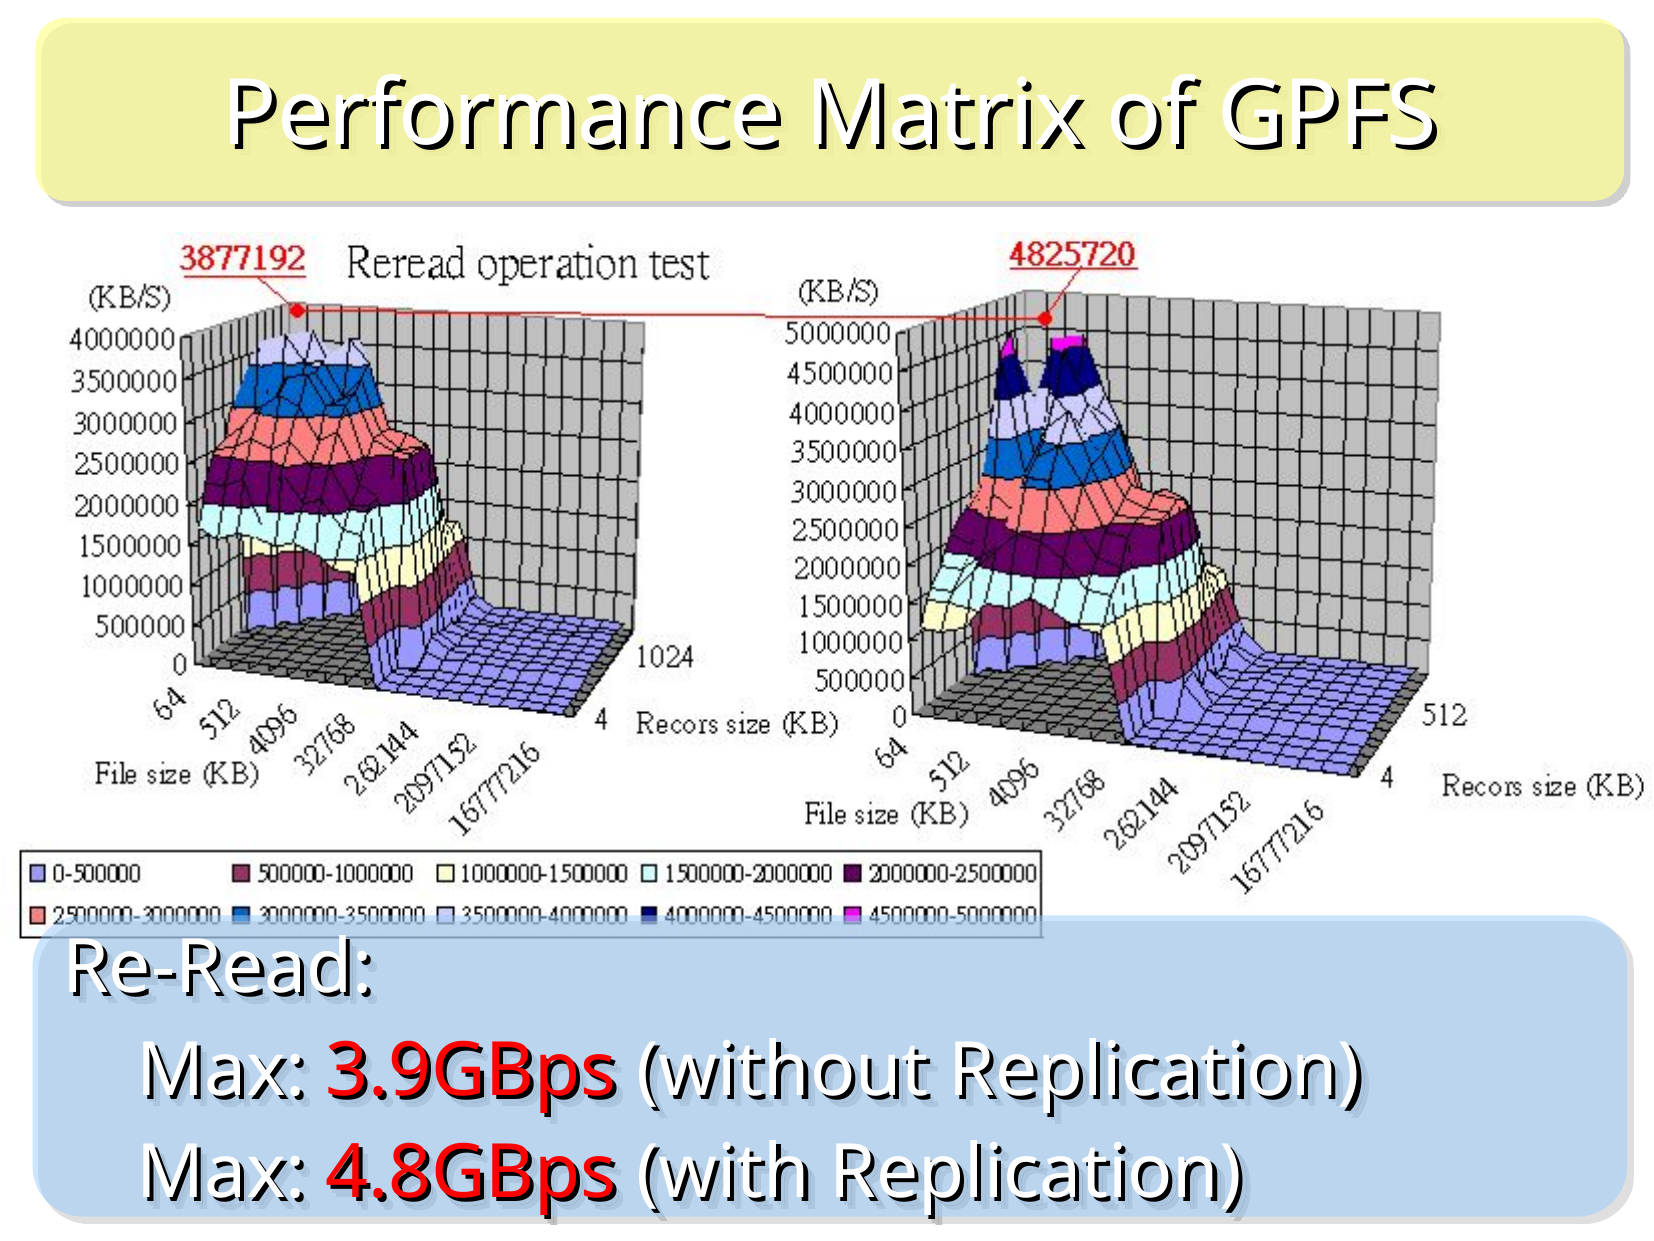

Performance Matrix of GPFS
Re-Read:
	Max: 3.9GBps (without Replication)
	Max: 4.8GBps (with Replication)